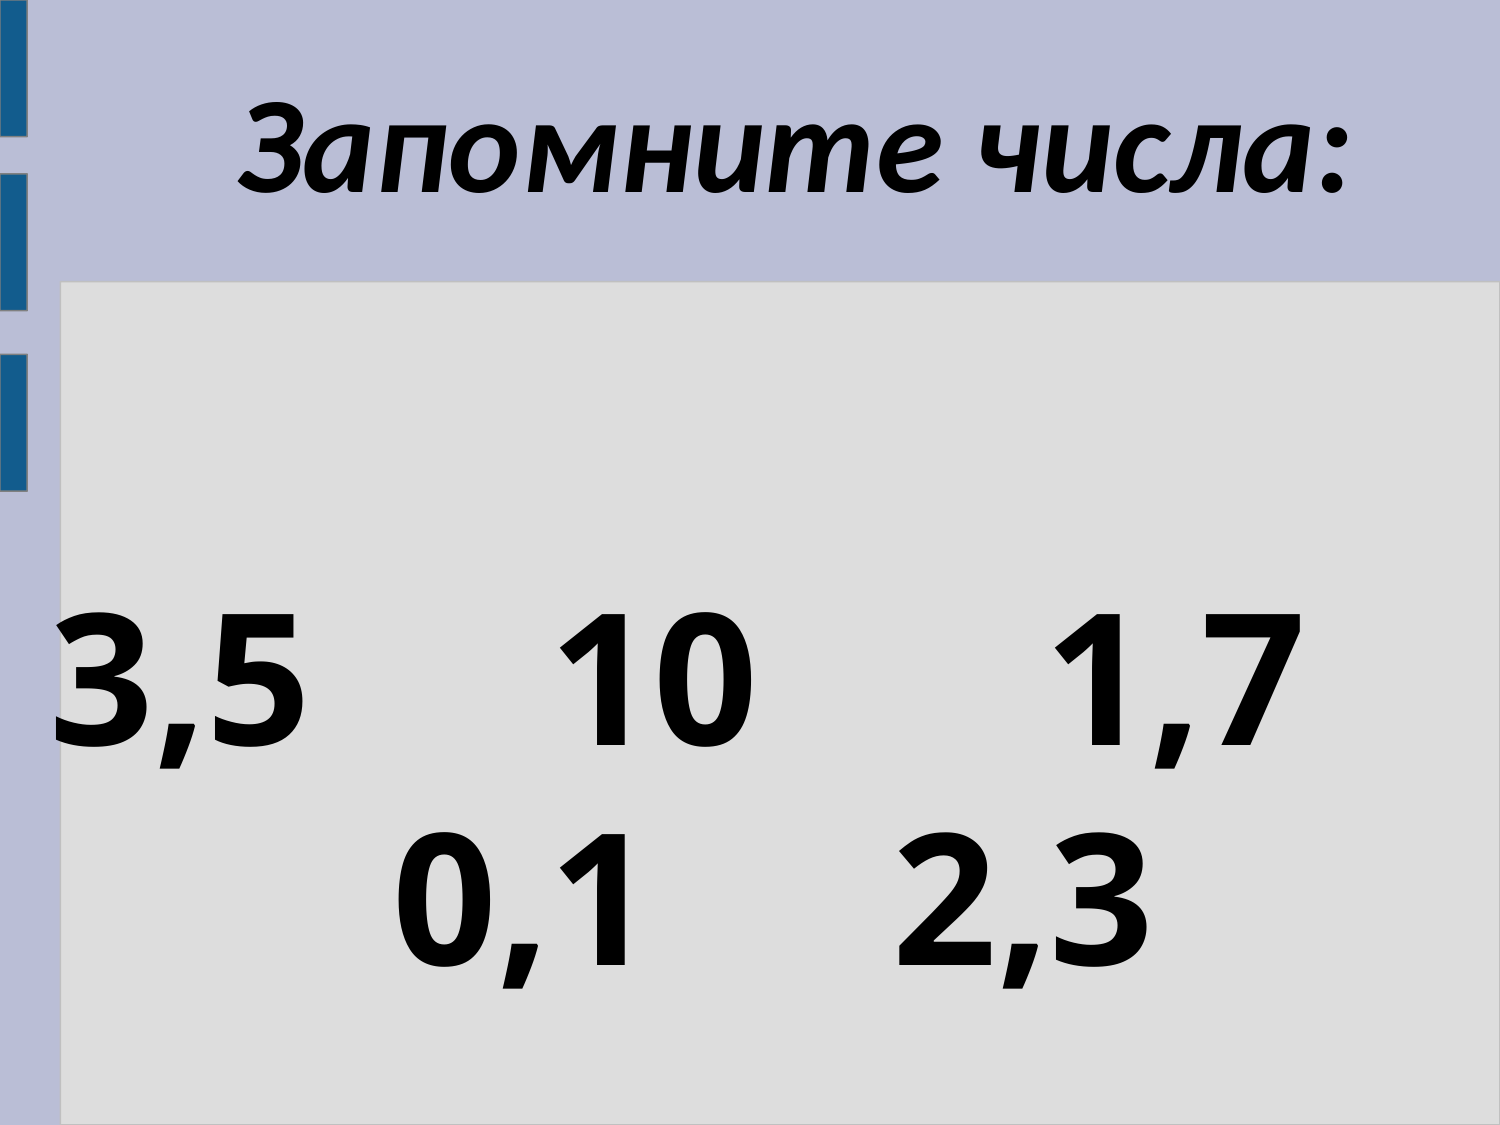

Запомните числа:
3,5 10 1,7 0,1 2,3